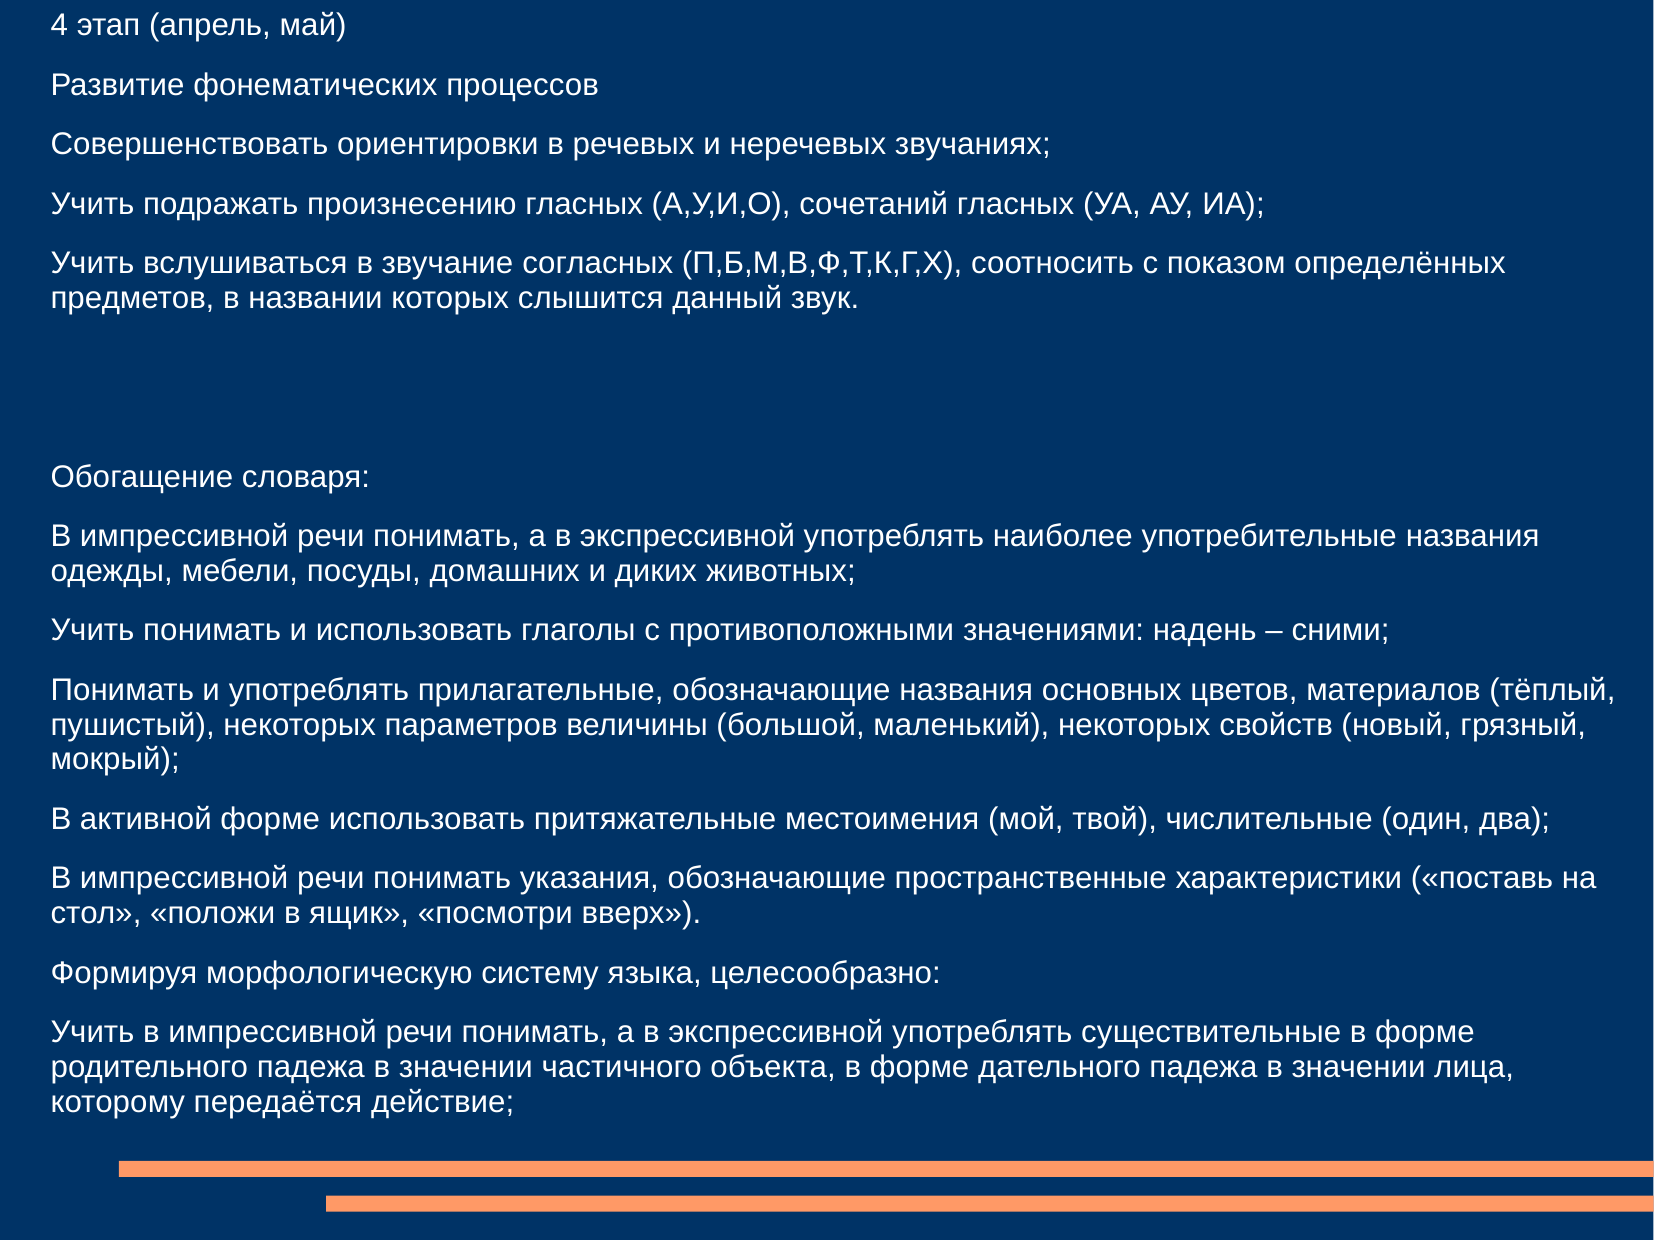

4 этап (апрель, май)
Развитие фонематических процессов
Совершенствовать ориентировки в речевых и неречевых звучаниях;
Учить подражать произнесению гласных (А,У,И,О), сочетаний гласных (УА, АУ, ИА);
Учить вслушиваться в звучание согласных (П,Б,М,В,Ф,Т,К,Г,Х), соотносить с показом определённых предметов, в названии которых слышится данный звук.
Обогащение словаря:
В импрессивной речи понимать, а в экспрессивной употреблять наиболее употребительные названия одежды, мебели, посуды, домашних и диких животных;
Учить понимать и использовать глаголы с противоположными значениями: надень – сними;
Понимать и употреблять прилагательные, обозначающие названия основных цветов, материалов (тёплый, пушистый), некоторых параметров величины (большой, маленький), некоторых свойств (новый, грязный, мокрый);
В активной форме использовать притяжательные местоимения (мой, твой), числительные (один, два);
В импрессивной речи понимать указания, обозначающие пространственные характеристики («поставь на стол», «положи в ящик», «посмотри вверх»).
Формируя морфологическую систему языка, целесообразно:
Учить в импрессивной речи понимать, а в экспрессивной употреблять существительные в форме родительного падежа в значении частичного объекта, в форме дательного падежа в значении лица, которому передаётся действие;